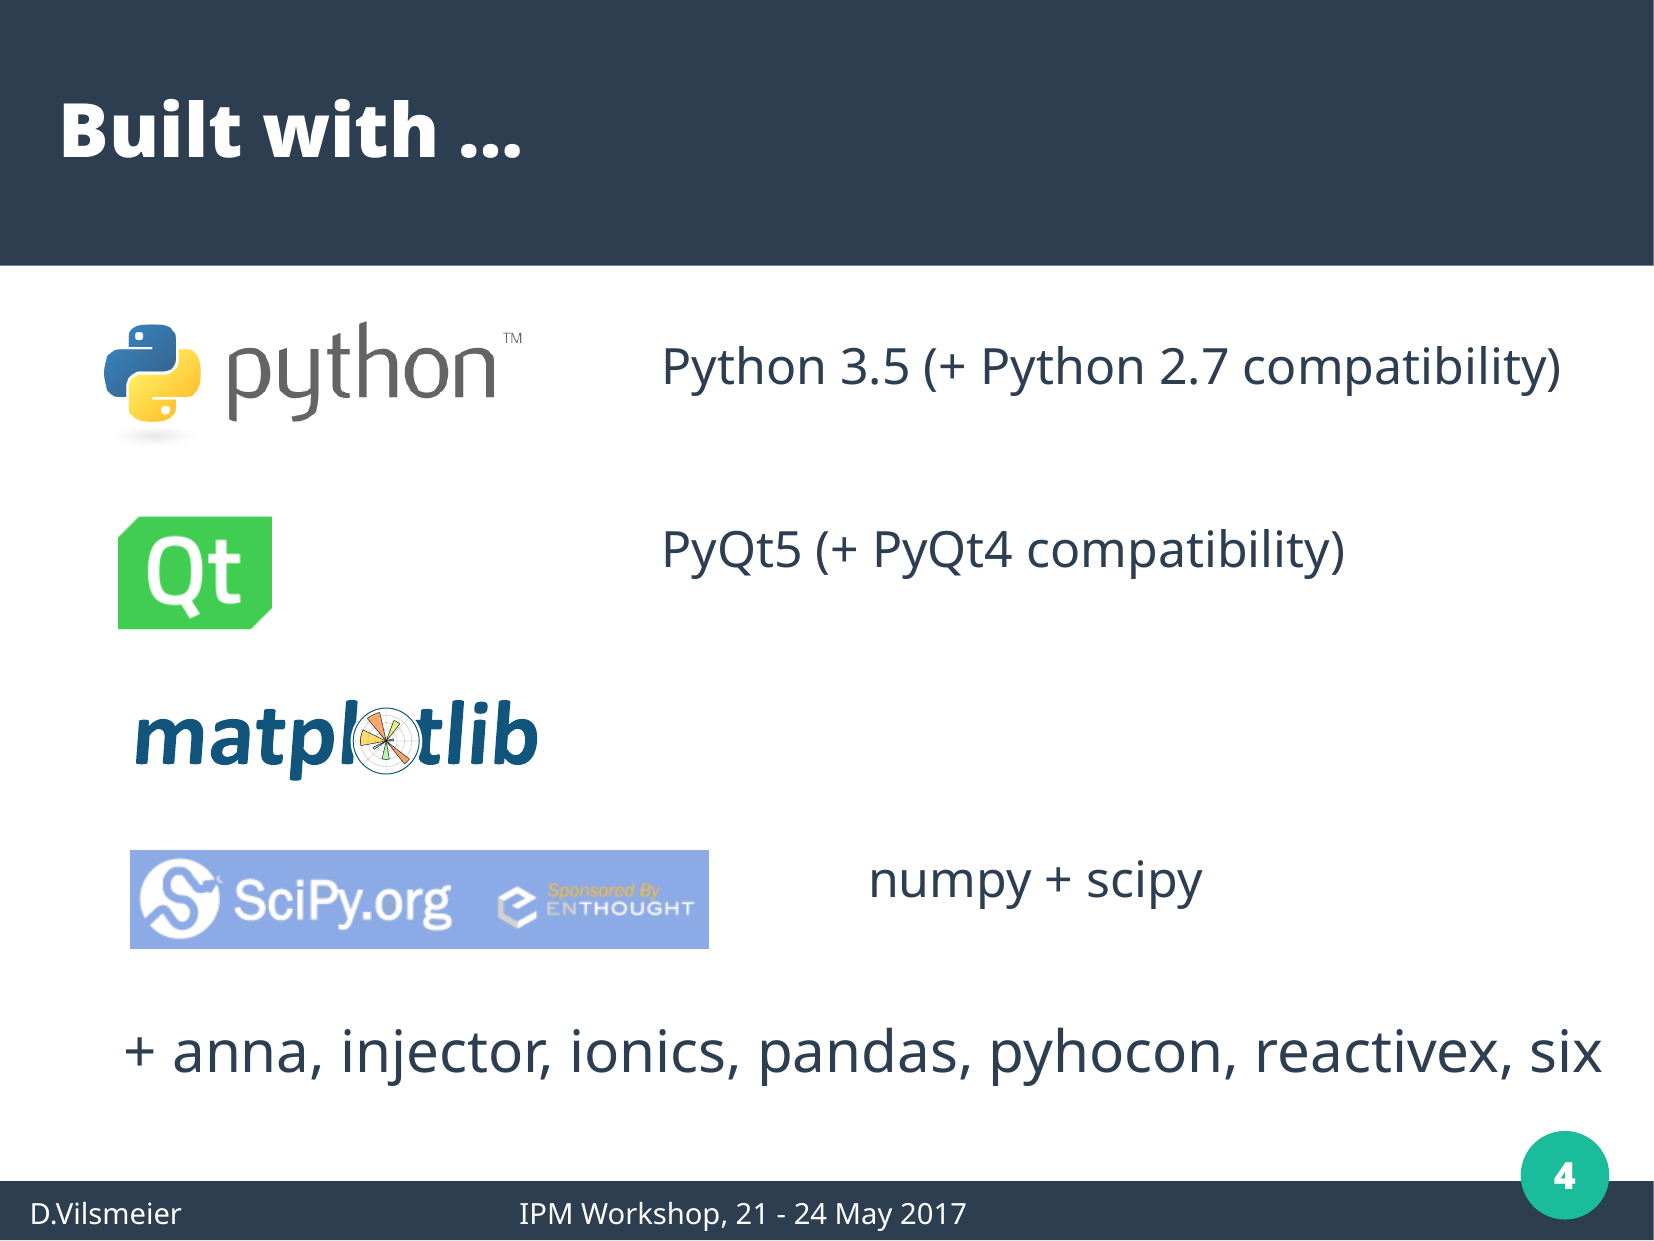

# Built with …
Python 3.5 (+ Python 2.7 compatibility)
PyQt5 (+ PyQt4 compatibility)
numpy + scipy
+ anna, injector, ionics, pandas, pyhocon, reactivex, six
4
D.Vilsmeier IPM Workshop, 21 - 24 May 2017